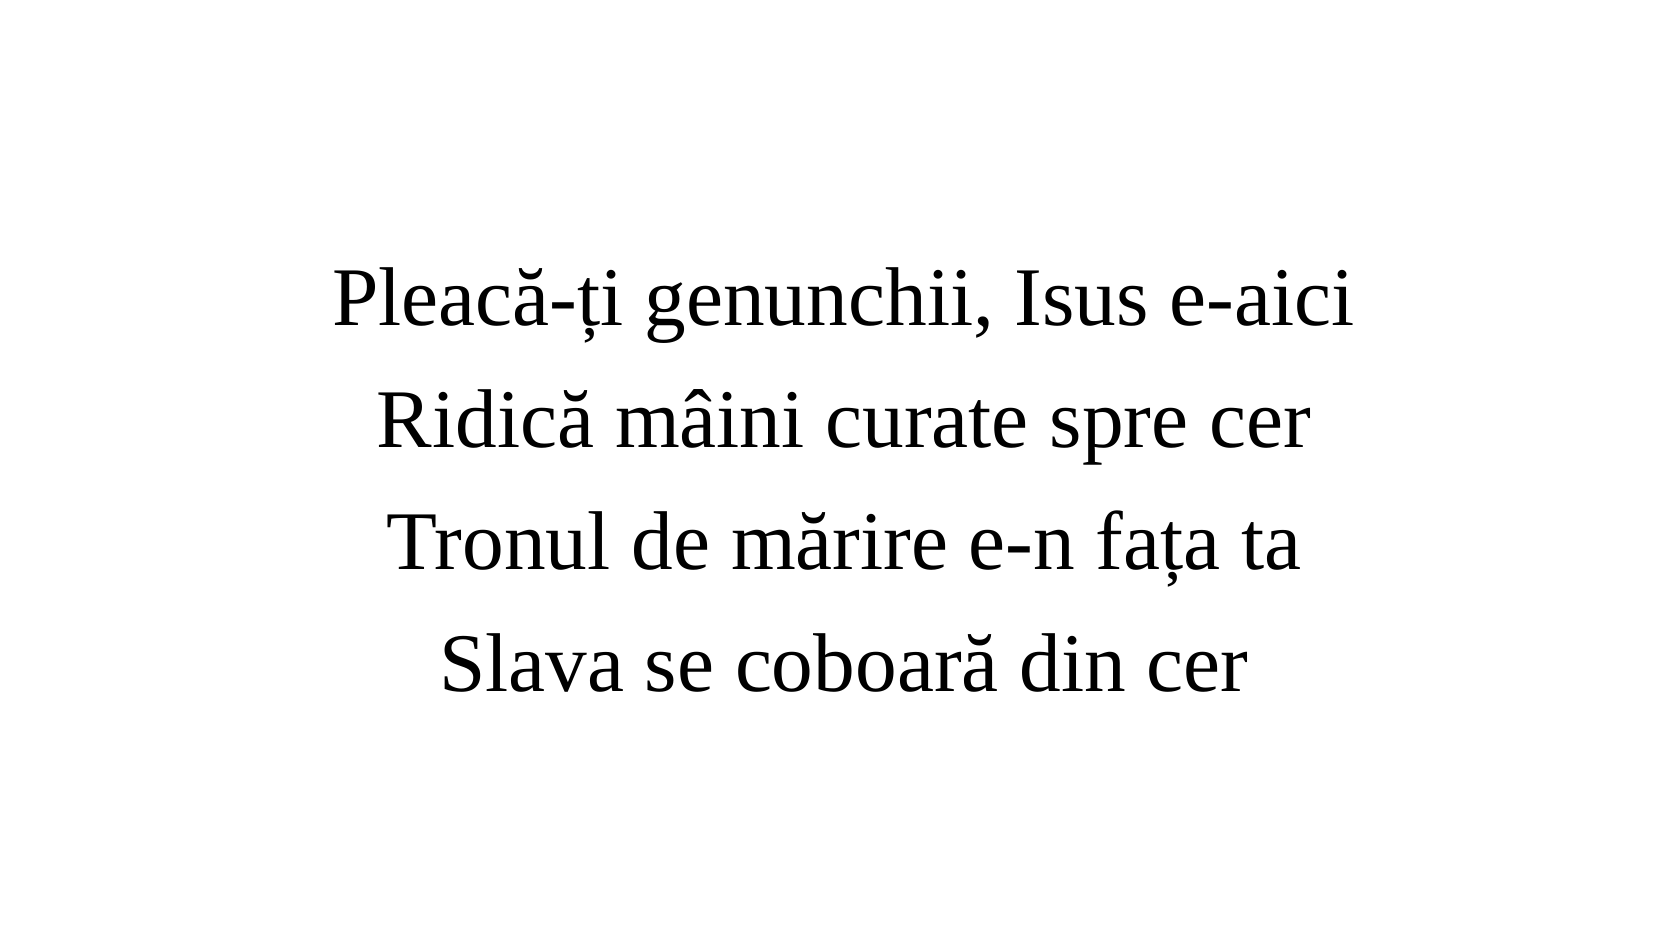

# Pleacă-ți genunchii, Isus e-aici
Ridică mâini curate spre cer
Tronul de mărire e-n fața ta
Slava se coboară din cer